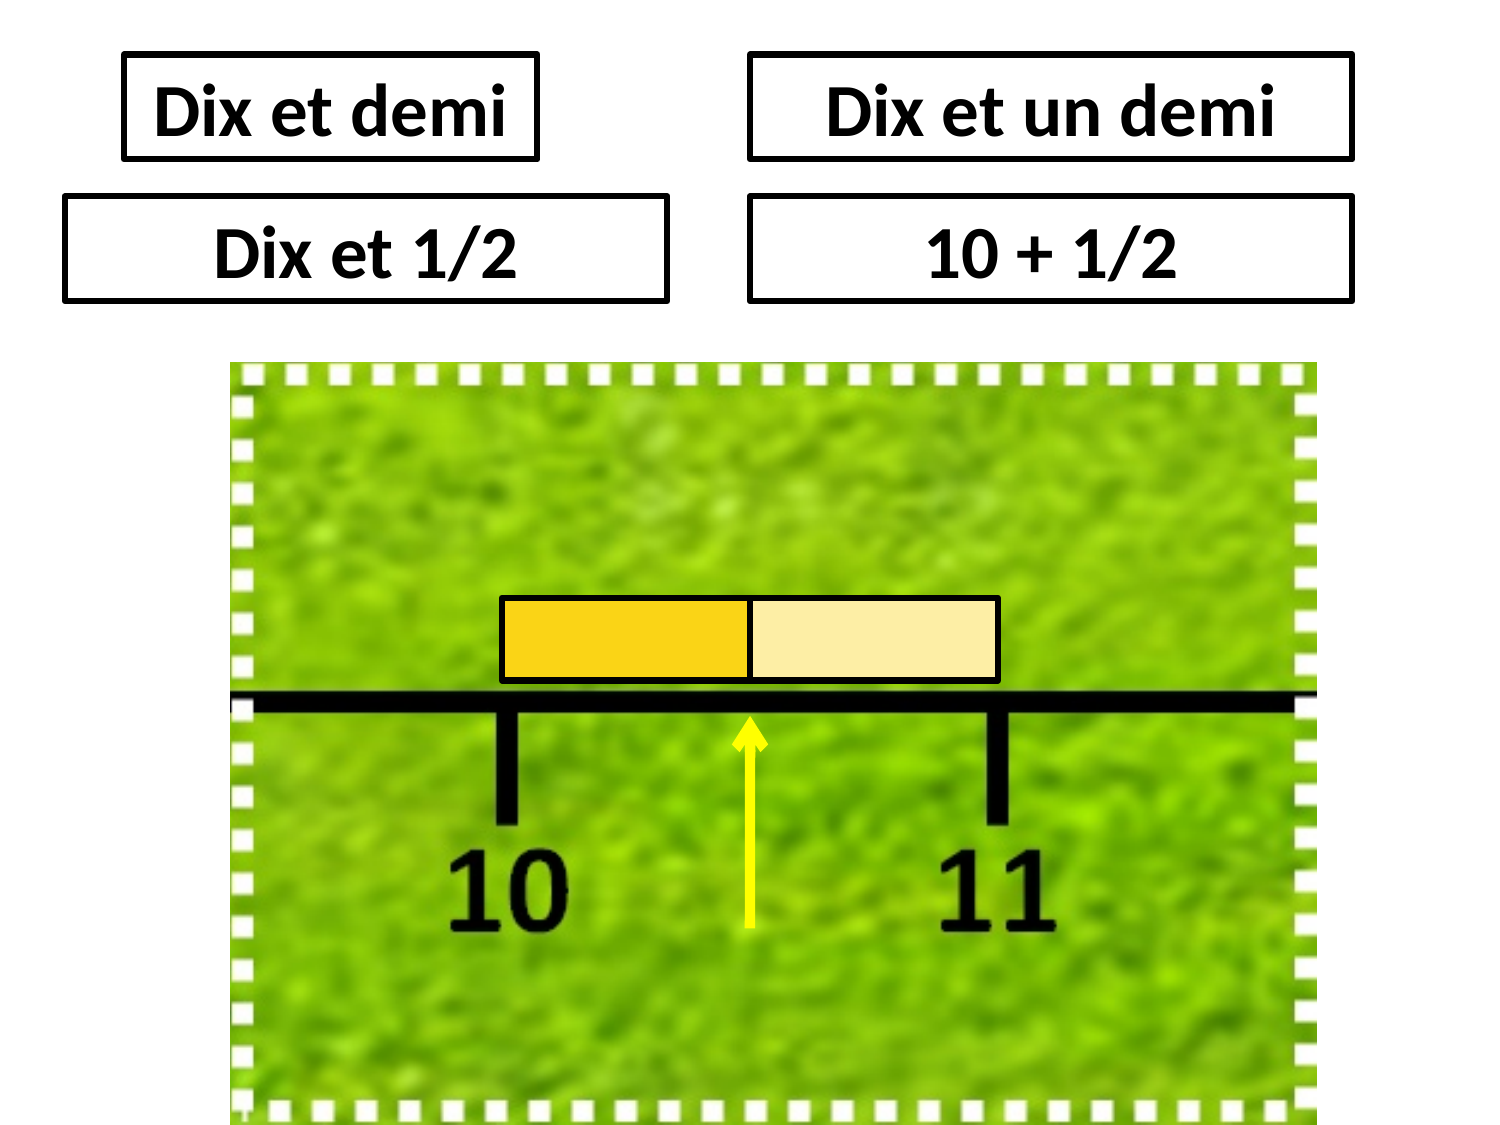

Dix et demi
Dix et un demi
Dix et 1/2
10 + 1/2